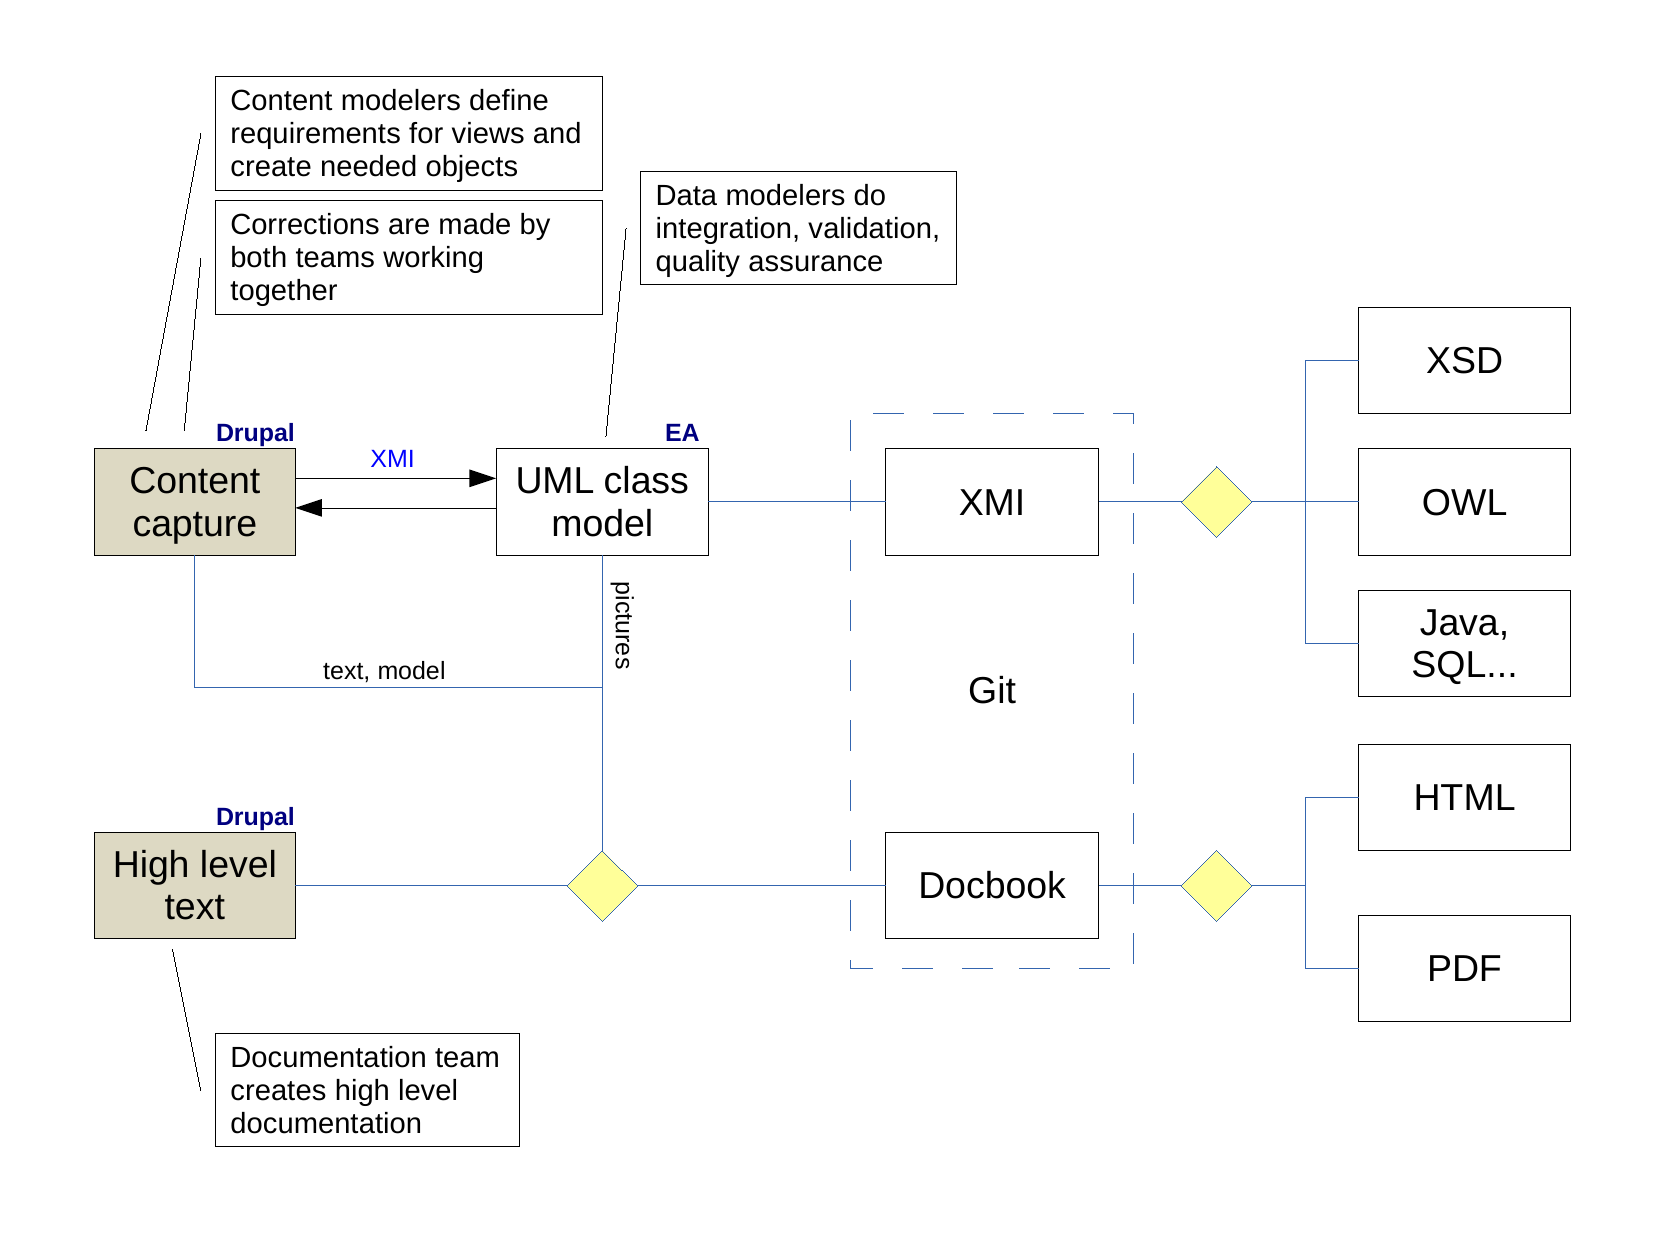

Content modelers define requirements for views and create needed objects
Data modelers do integration, validation, quality assurance
Corrections are made by both teams working together
XSD
OWL
Java, SQL...
HTML
PDF
Drupal
EA
Git
XMI
Content capture
XMI
pictures
text, model
Docbook
UML class model
Drupal
High level text
Documentation team creates high level documentation